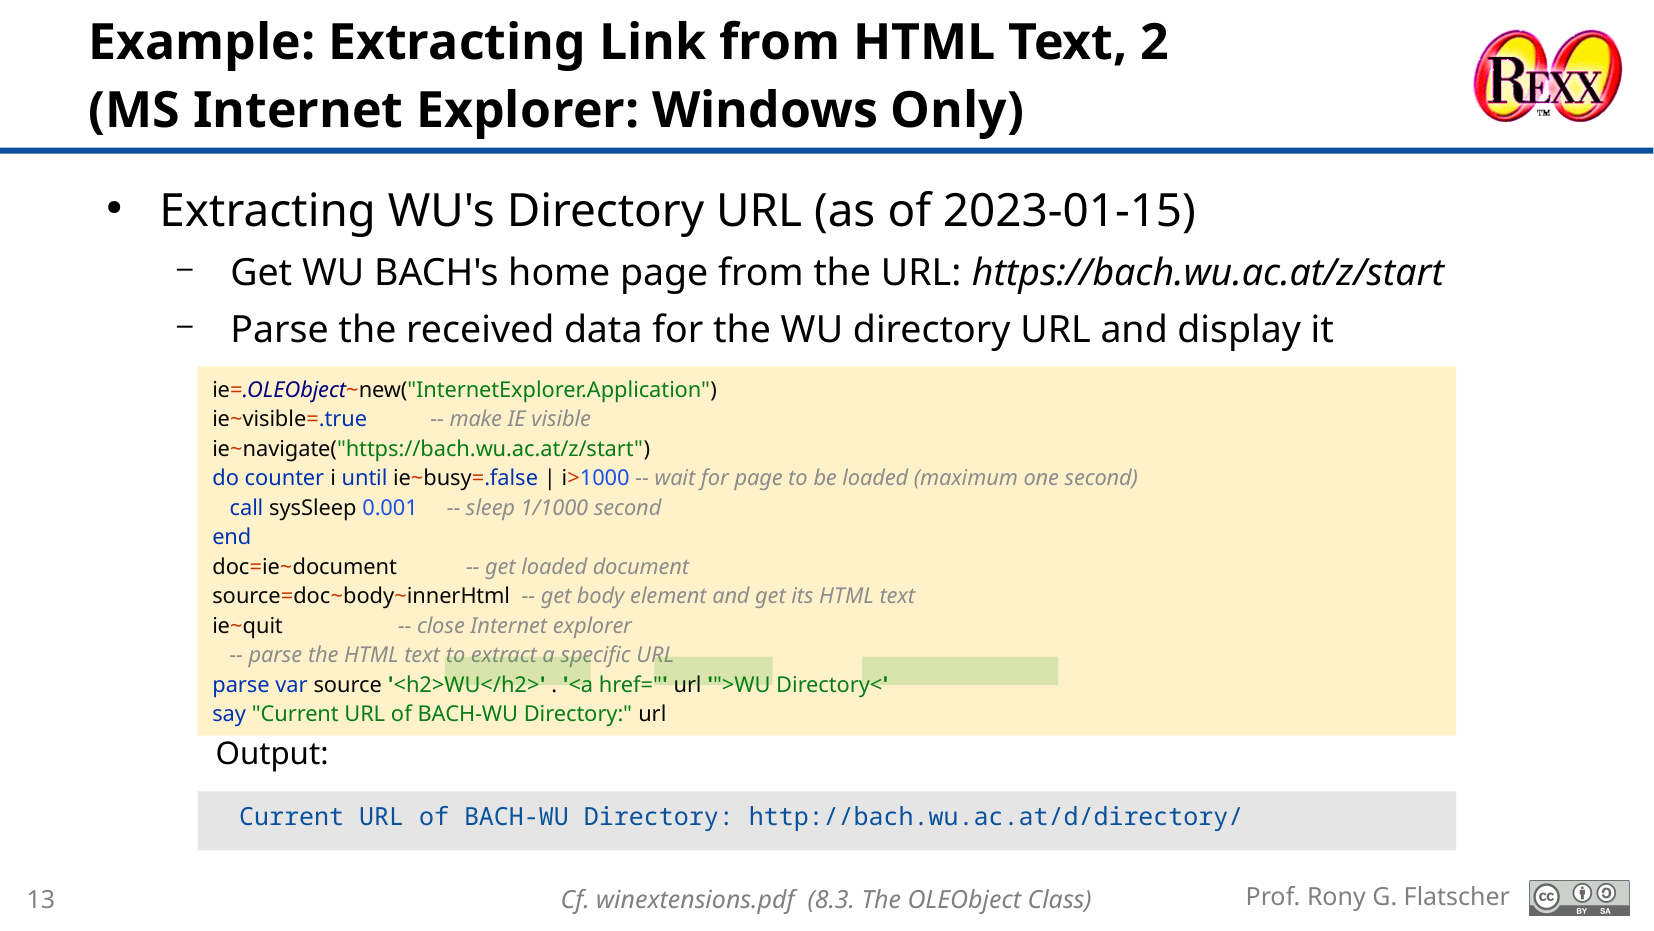

Example: Extracting Link from HTML Text, 2
(MS Internet Explorer: Windows Only)
# Extracting WU's Directory URL (as of 2023-01-15)
Get WU BACH's home page from the URL: https://bach.wu.ac.at/z/start
Parse the received data for the WU directory URL and display it
ie=.OLEObject~new("InternetExplorer.Application")
ie~visible=.true -- make IE visible
ie~navigate("https://bach.wu.ac.at/z/start")
do counter i until ie~busy=.false | i>1000 -- wait for page to be loaded (maximum one second)
 call sysSleep 0.001 -- sleep 1/1000 second
end
doc=ie~document -- get loaded document
source=doc~body~innerHtml -- get body element and get its HTML text
ie~quit -- close Internet explorer
 -- parse the HTML text to extract a specific URL
parse var source '<h2>WU</h2>' . '<a href="' url '">WU Directory<'
say "Current URL of BACH-WU Directory:" url
Output:
 Current URL of BACH-WU Directory: http://bach.wu.ac.at/d/directory/
Cf. winextensions.pdf (8.3. The OLEObject Class)